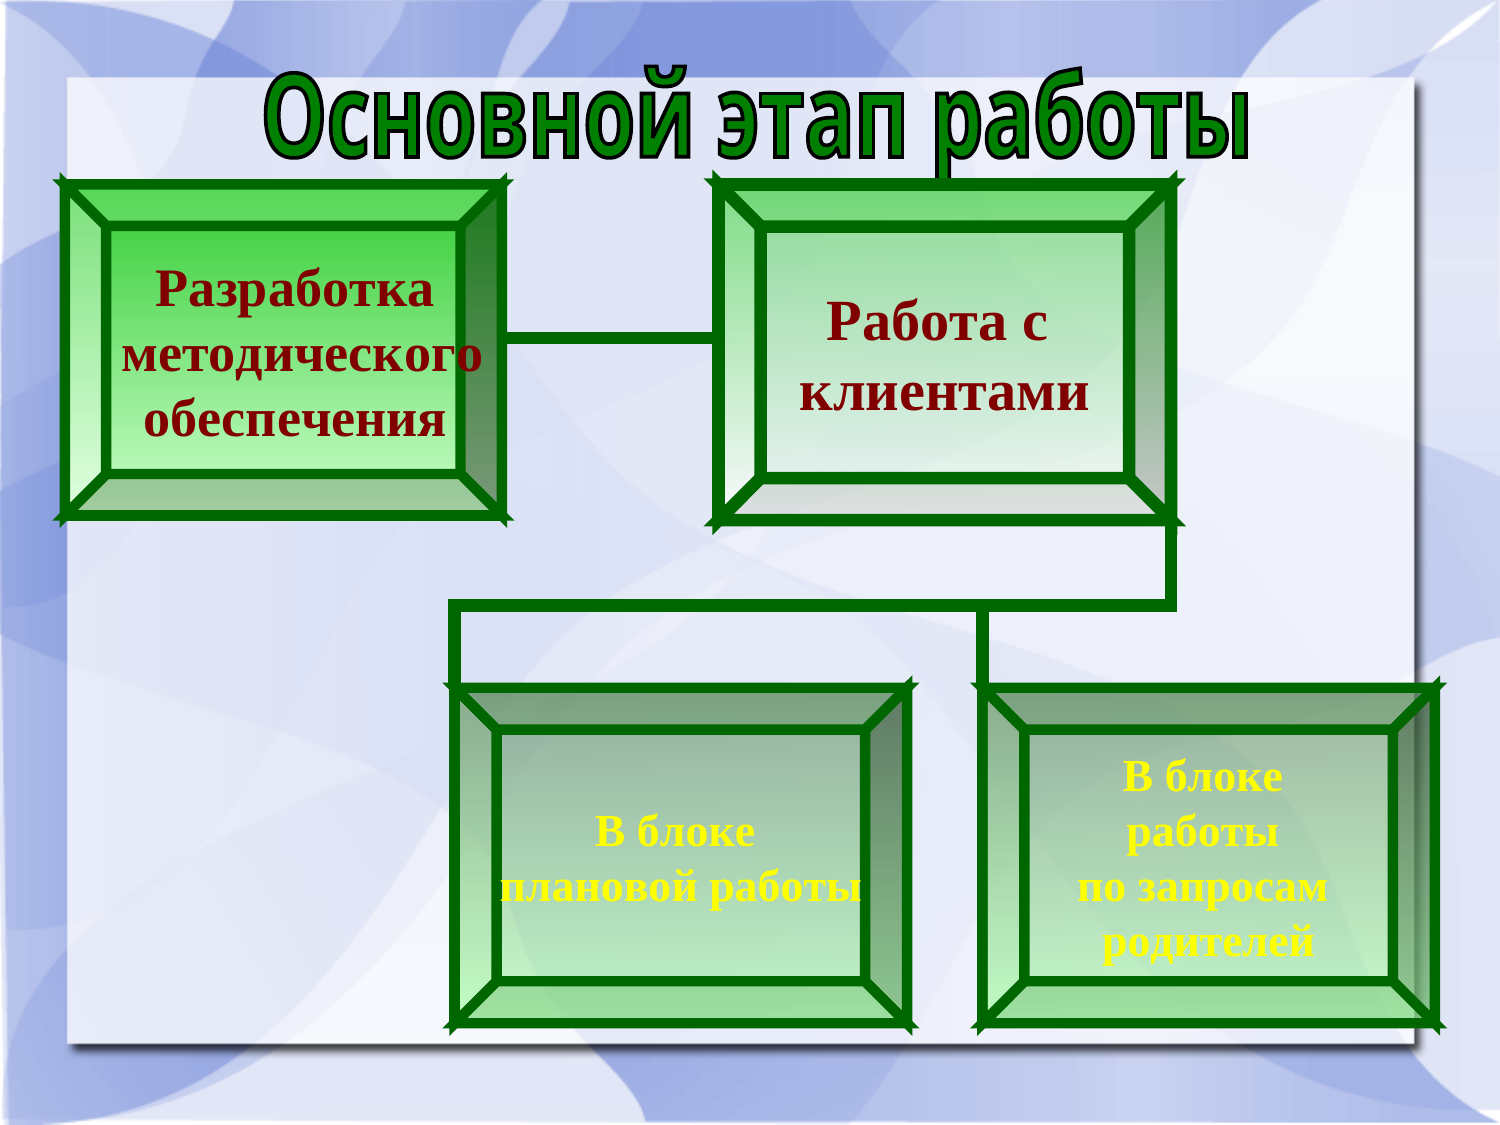

Основной этап работы
Разработка
методического
обеспечения
Работа с
клиентами
В блоке
плановой работы
В блоке
работы
по запросам
родителей